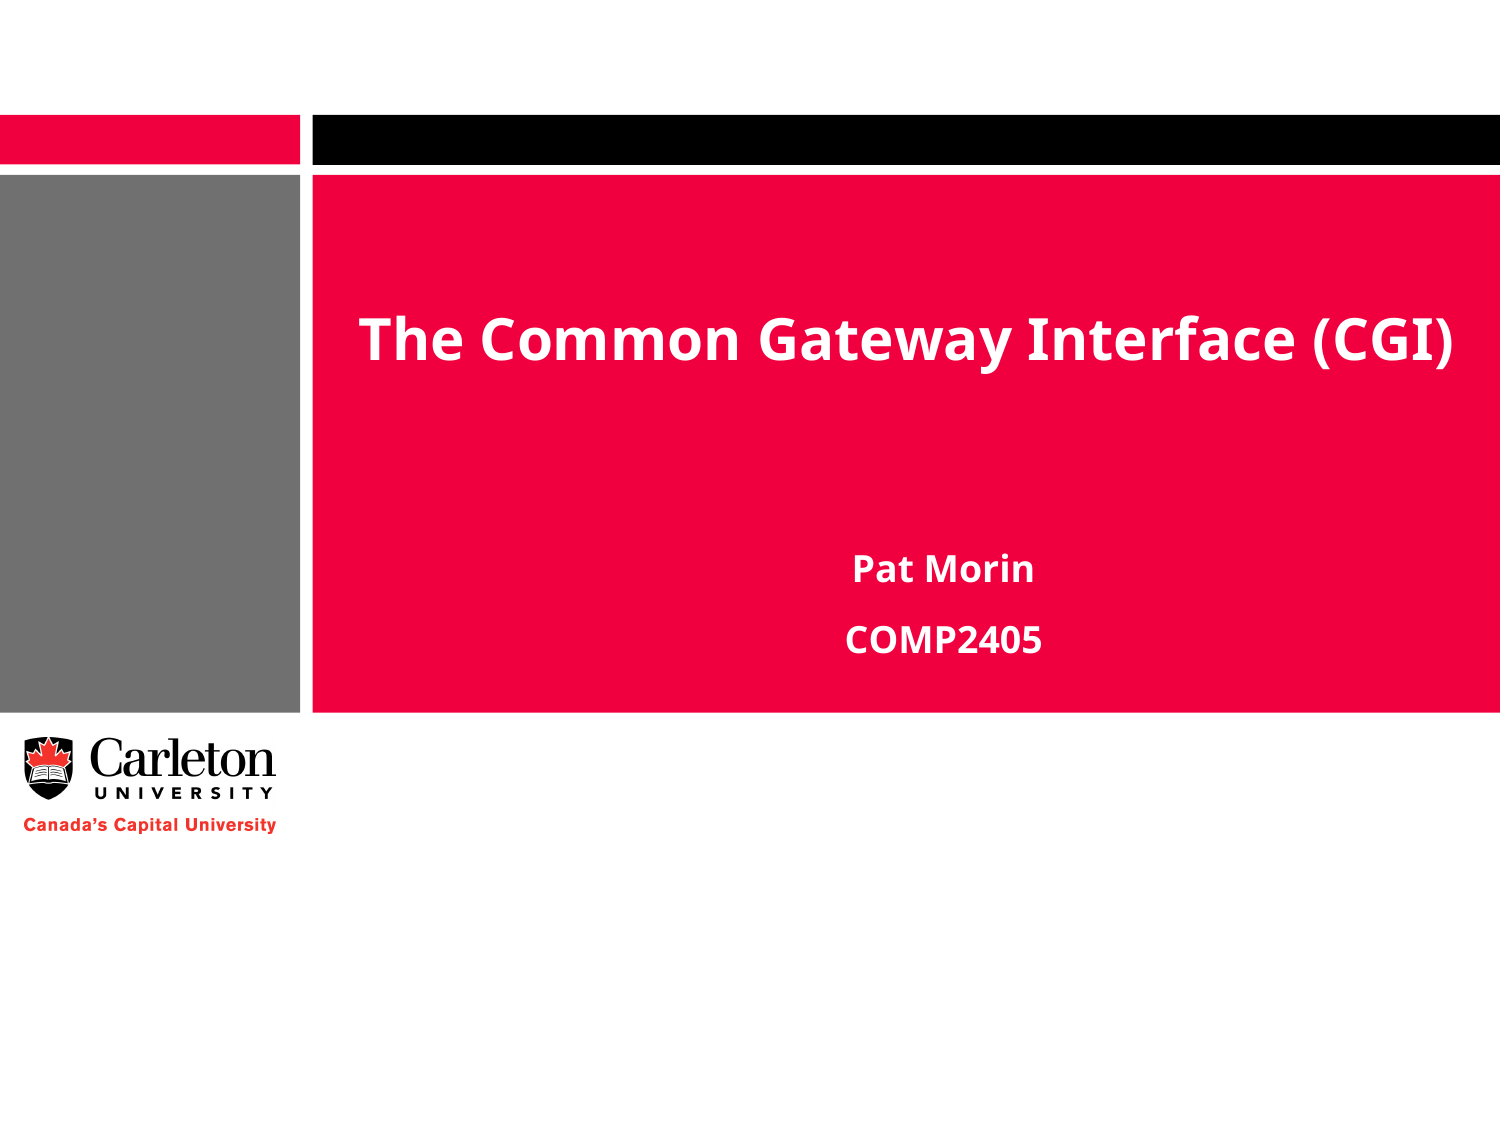

# The Common Gateway Interface (CGI)
Pat Morin
COMP2405